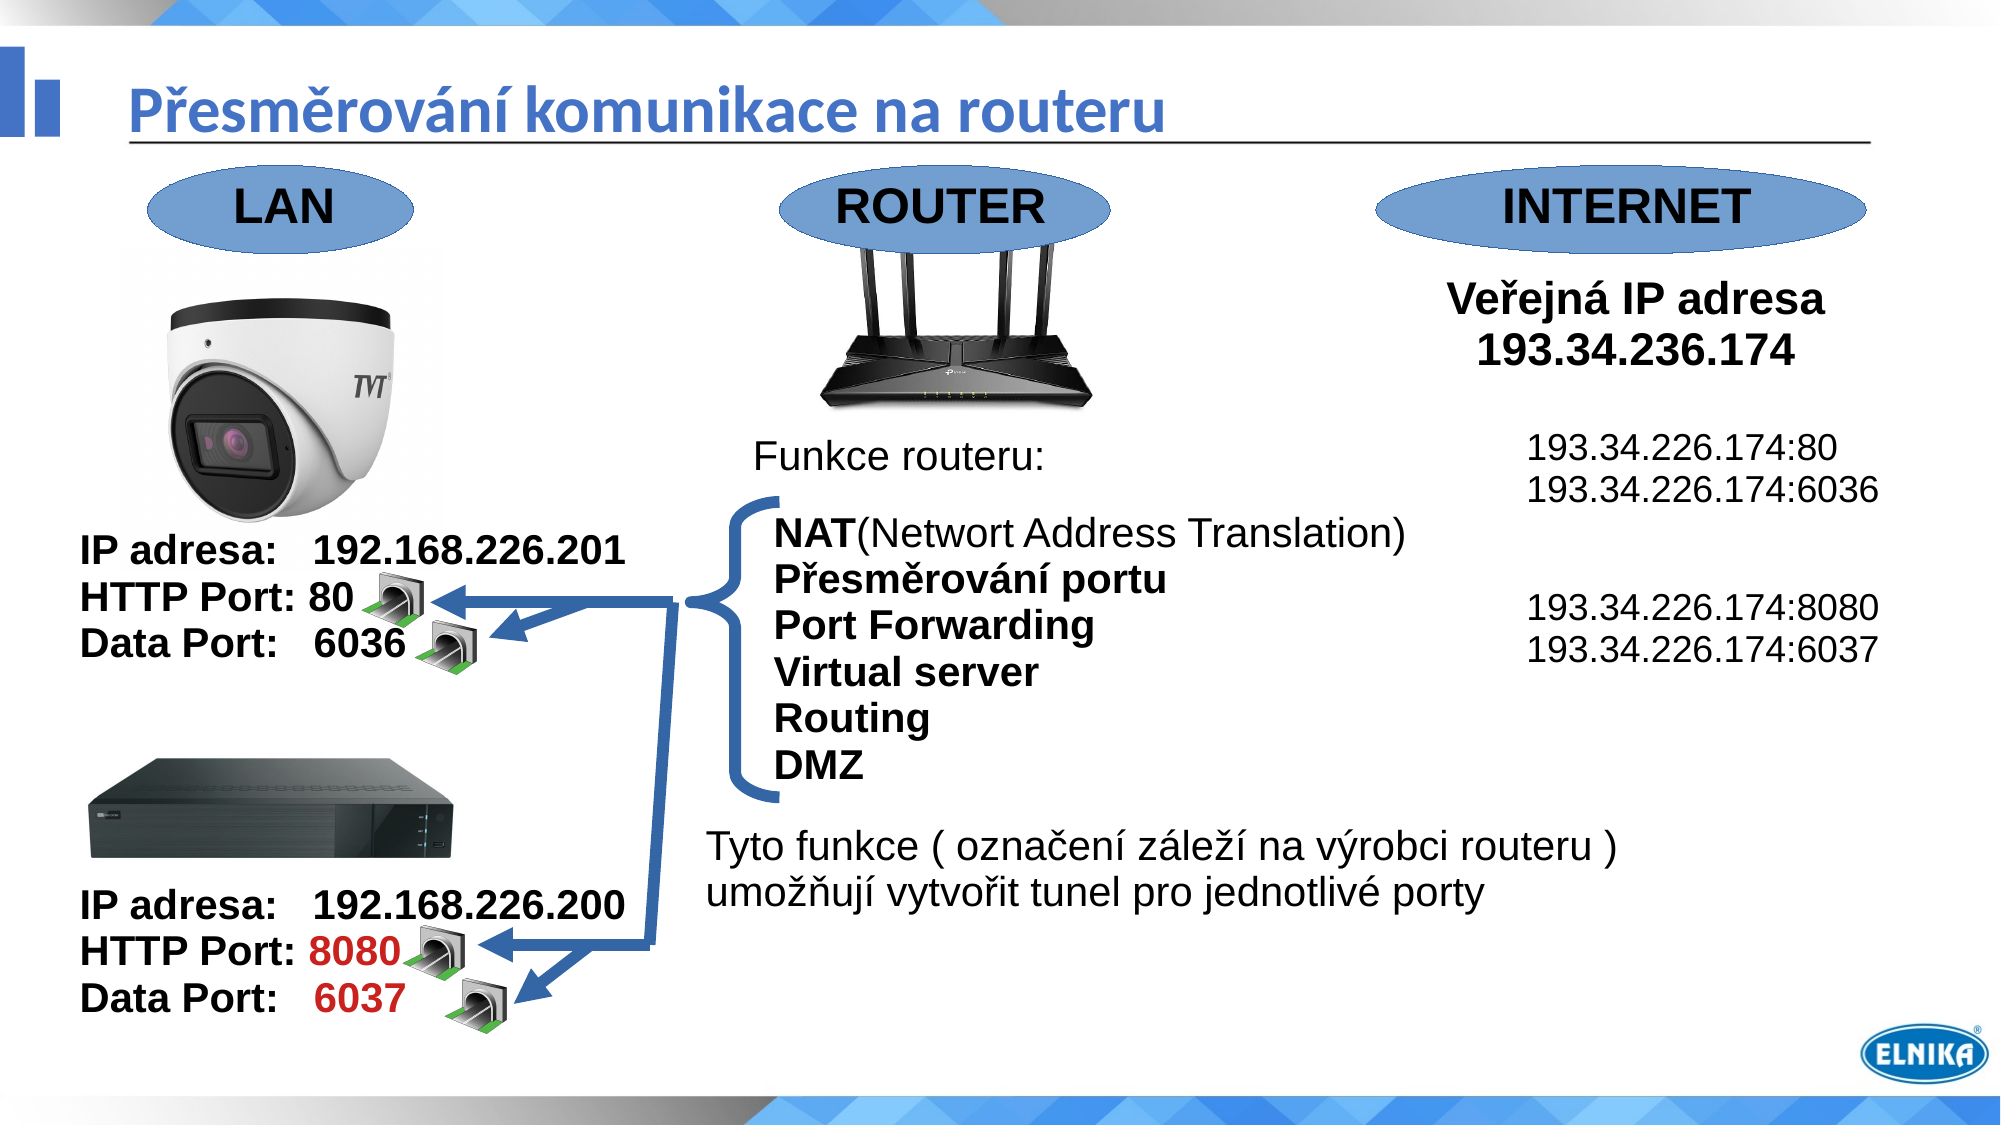

Přesměrování komunikace na routeru
LAN
INTERNET
ROUTER
Veřejná IP adresa
193.34.236.174
193.34.226.174:80
193.34.226.174:6036
Funkce routeru:
	NAT(Networt Address Translation)
	Přesměrování portu
	Port Forwarding
	Virtual server
	Routing
	DMZ
IP adresa: 192.168.226.201
HTTP Port: 80
Data Port: 6036
193.34.226.174:8080
193.34.226.174:6037
Tyto funkce ( označení záleží na výrobci routeru ) umožňují vytvořit tunel pro jednotlivé porty
IP adresa: 192.168.226.200
HTTP Port: 8080
Data Port: 6037